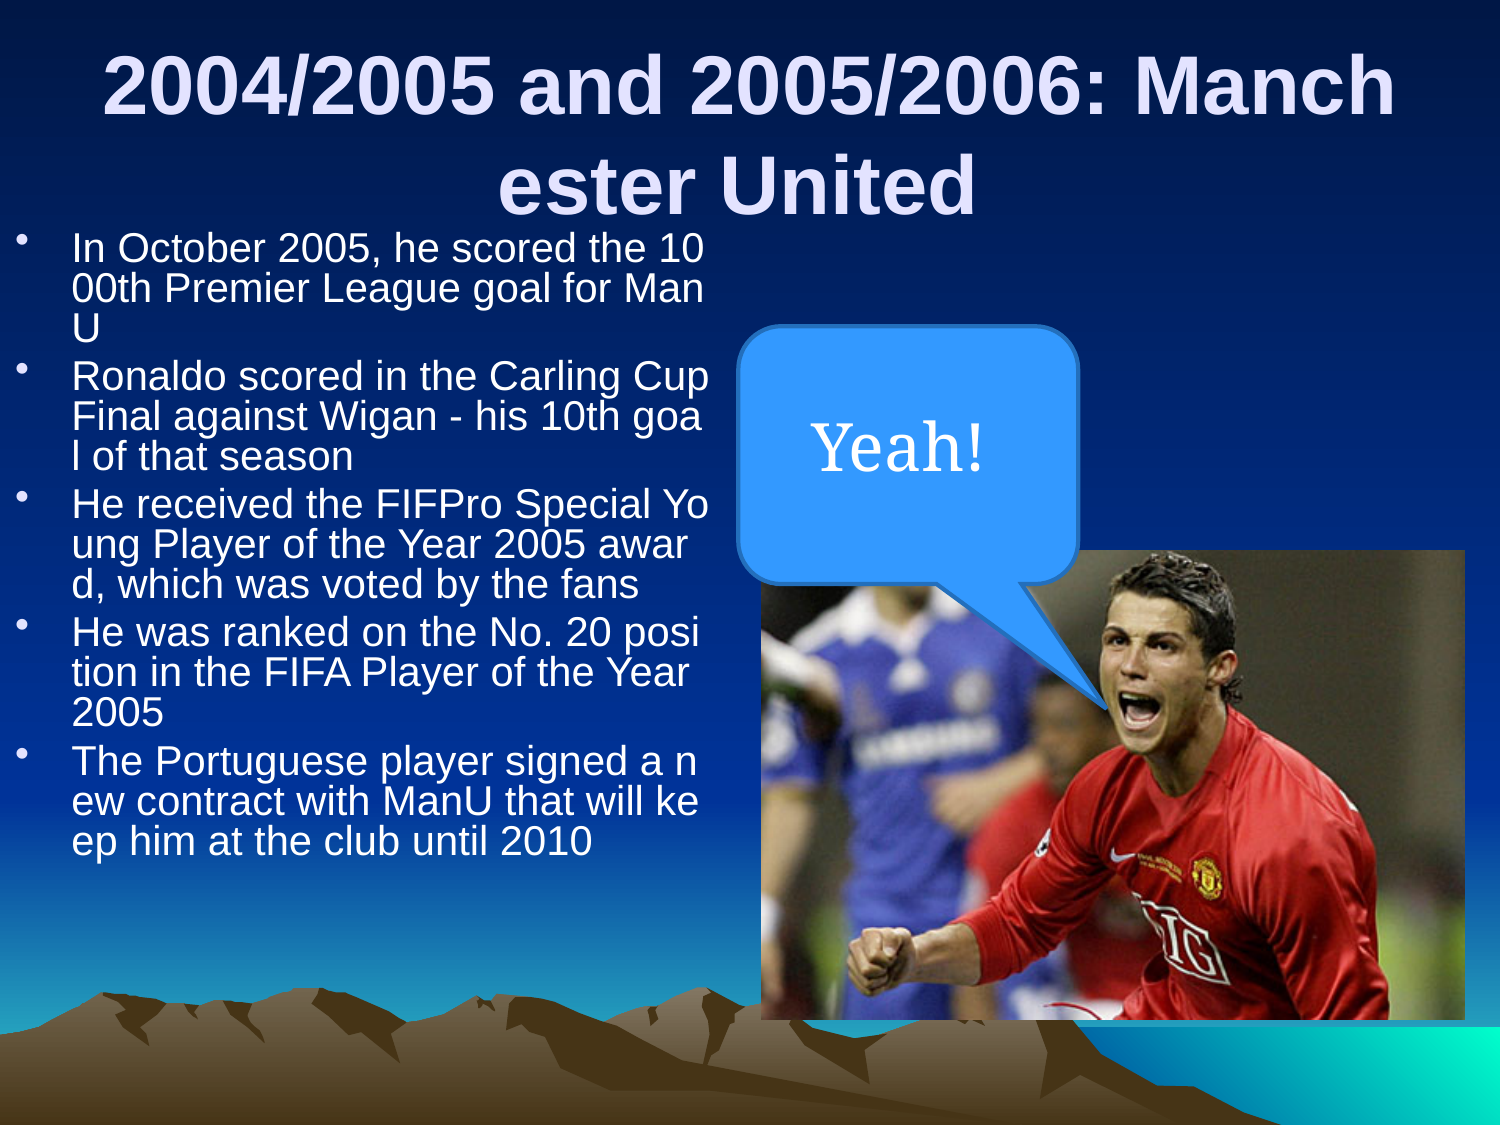

# 2004/2005 and 2005/2006: Manchester United
In October 2005, he scored the 1000th Premier League goal for ManU
Ronaldo scored in the Carling Cup Final against Wigan - his 10th goal of that season
He received the FIFPro Special Young Player of the Year 2005 award, which was voted by the fans
He was ranked on the No. 20 position in the FIFA Player of the Year 2005
The Portuguese player signed a new contract with ManU that will keep him at the club until 2010
Yeah!